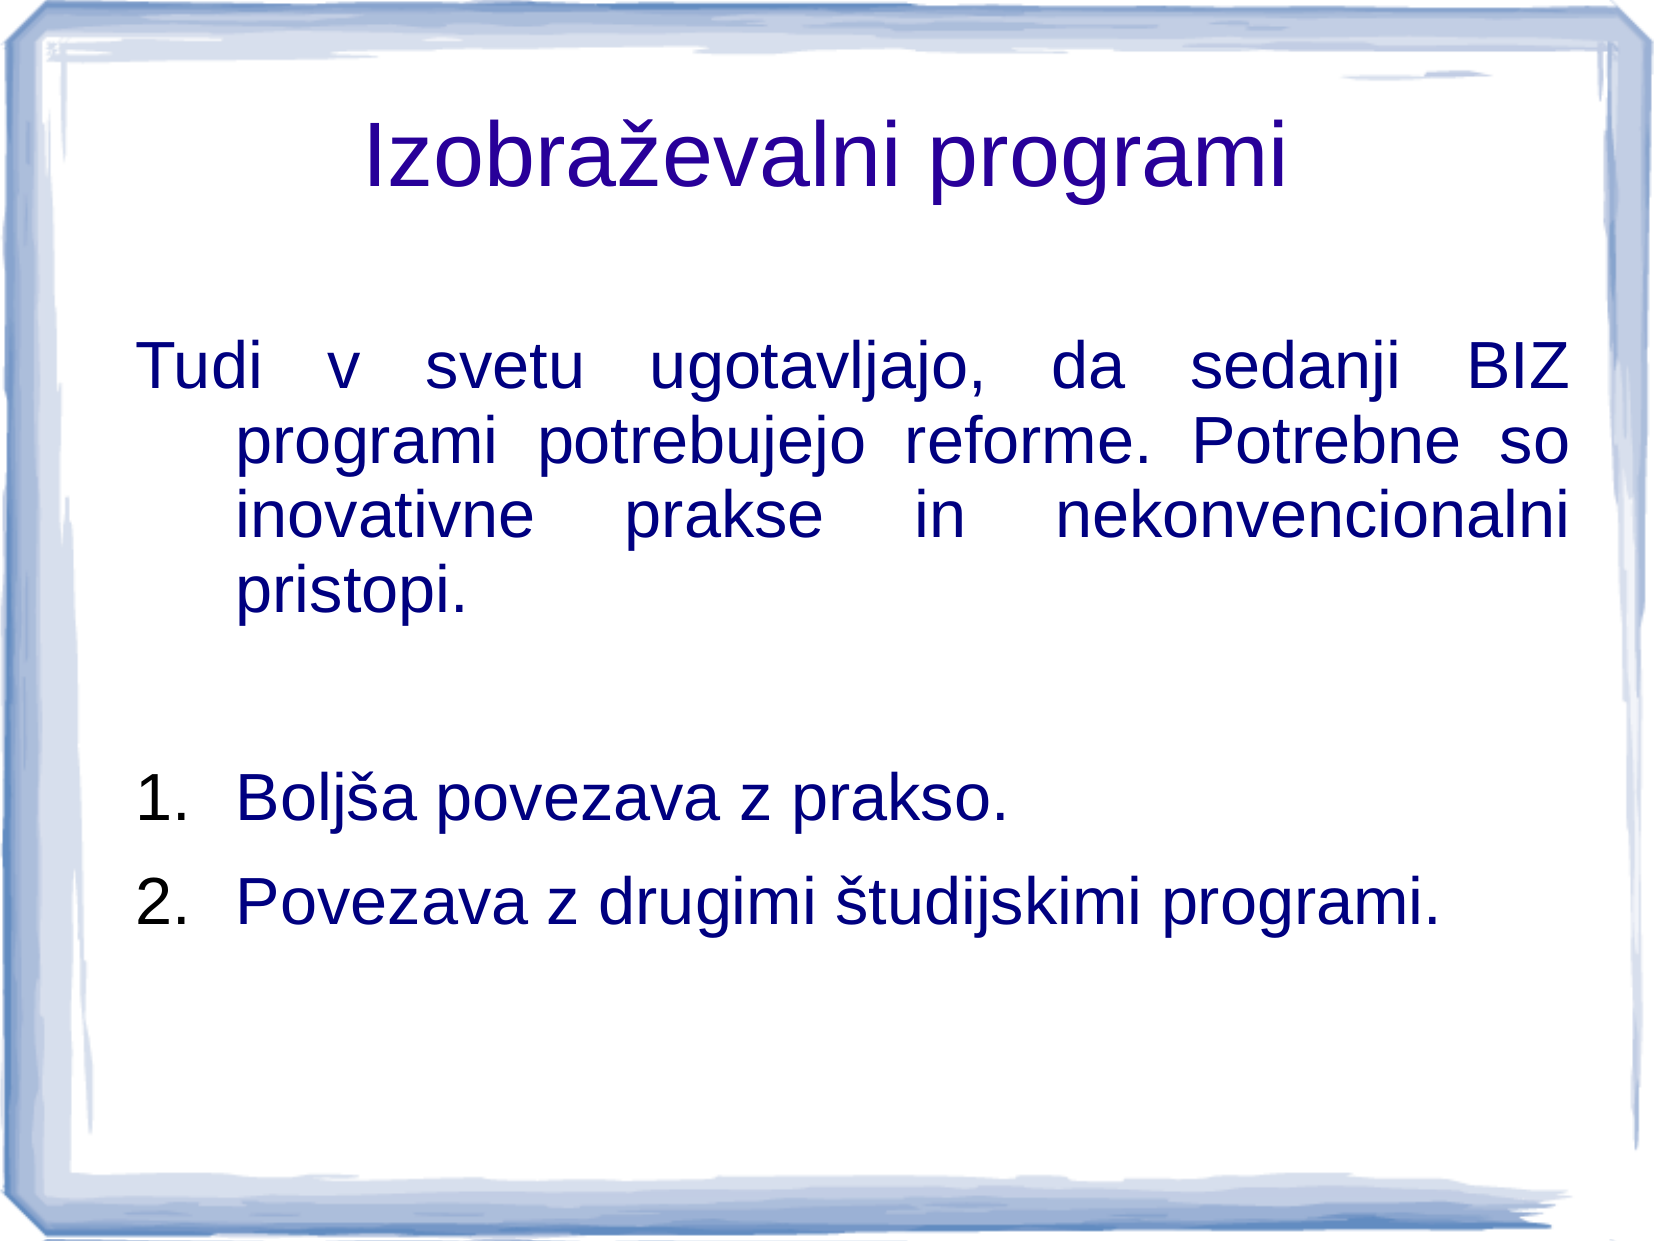

# Izobraževalni programi
Tudi v svetu ugotavljajo, da sedanji BIZ programi potrebujejo reforme. Potrebne so inovativne prakse in nekonvencionalni pristopi.
Boljša povezava z prakso.
Povezava z drugimi študijskimi programi.